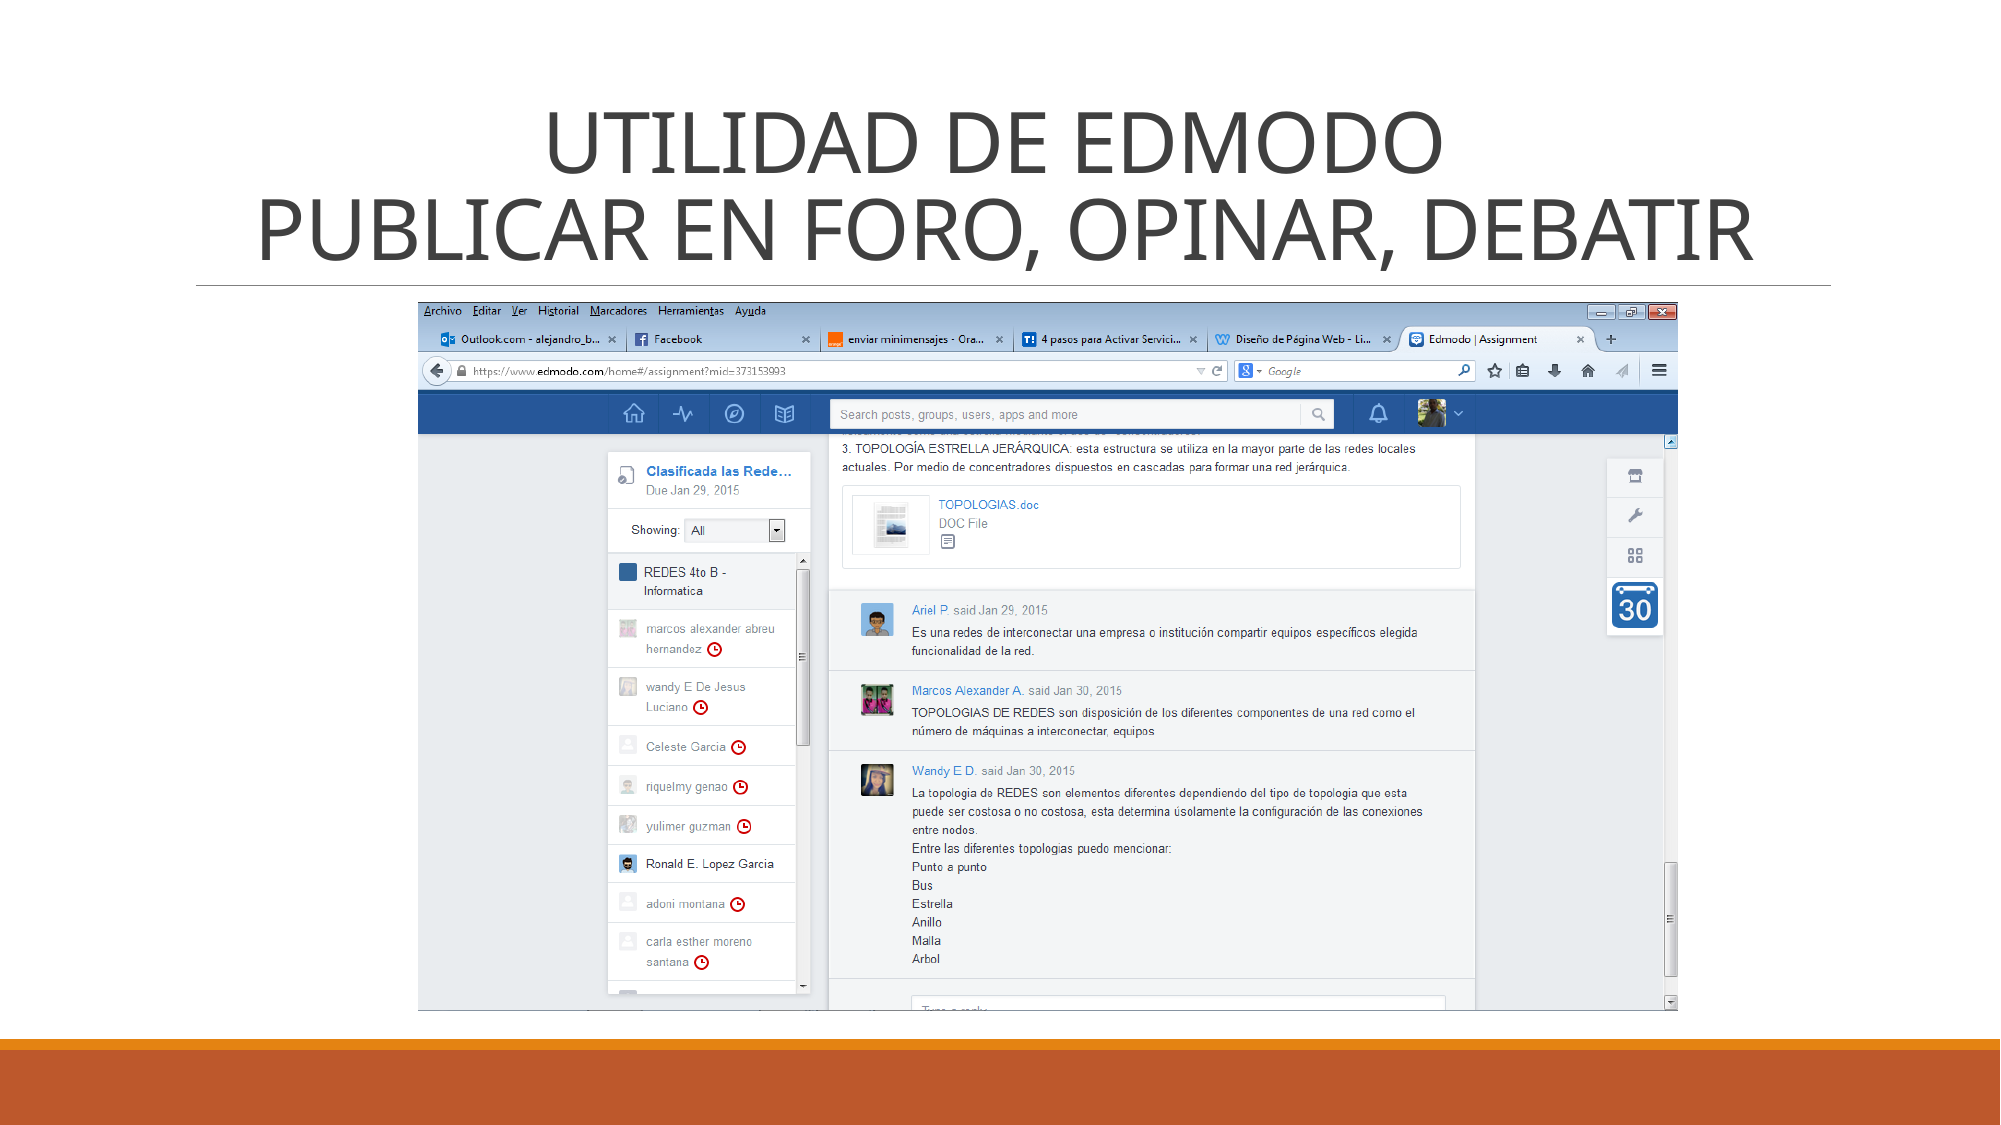

# UTILIDAD DE EDMODO PUBLICAR EN FORO, OPINAR, DEBATIR